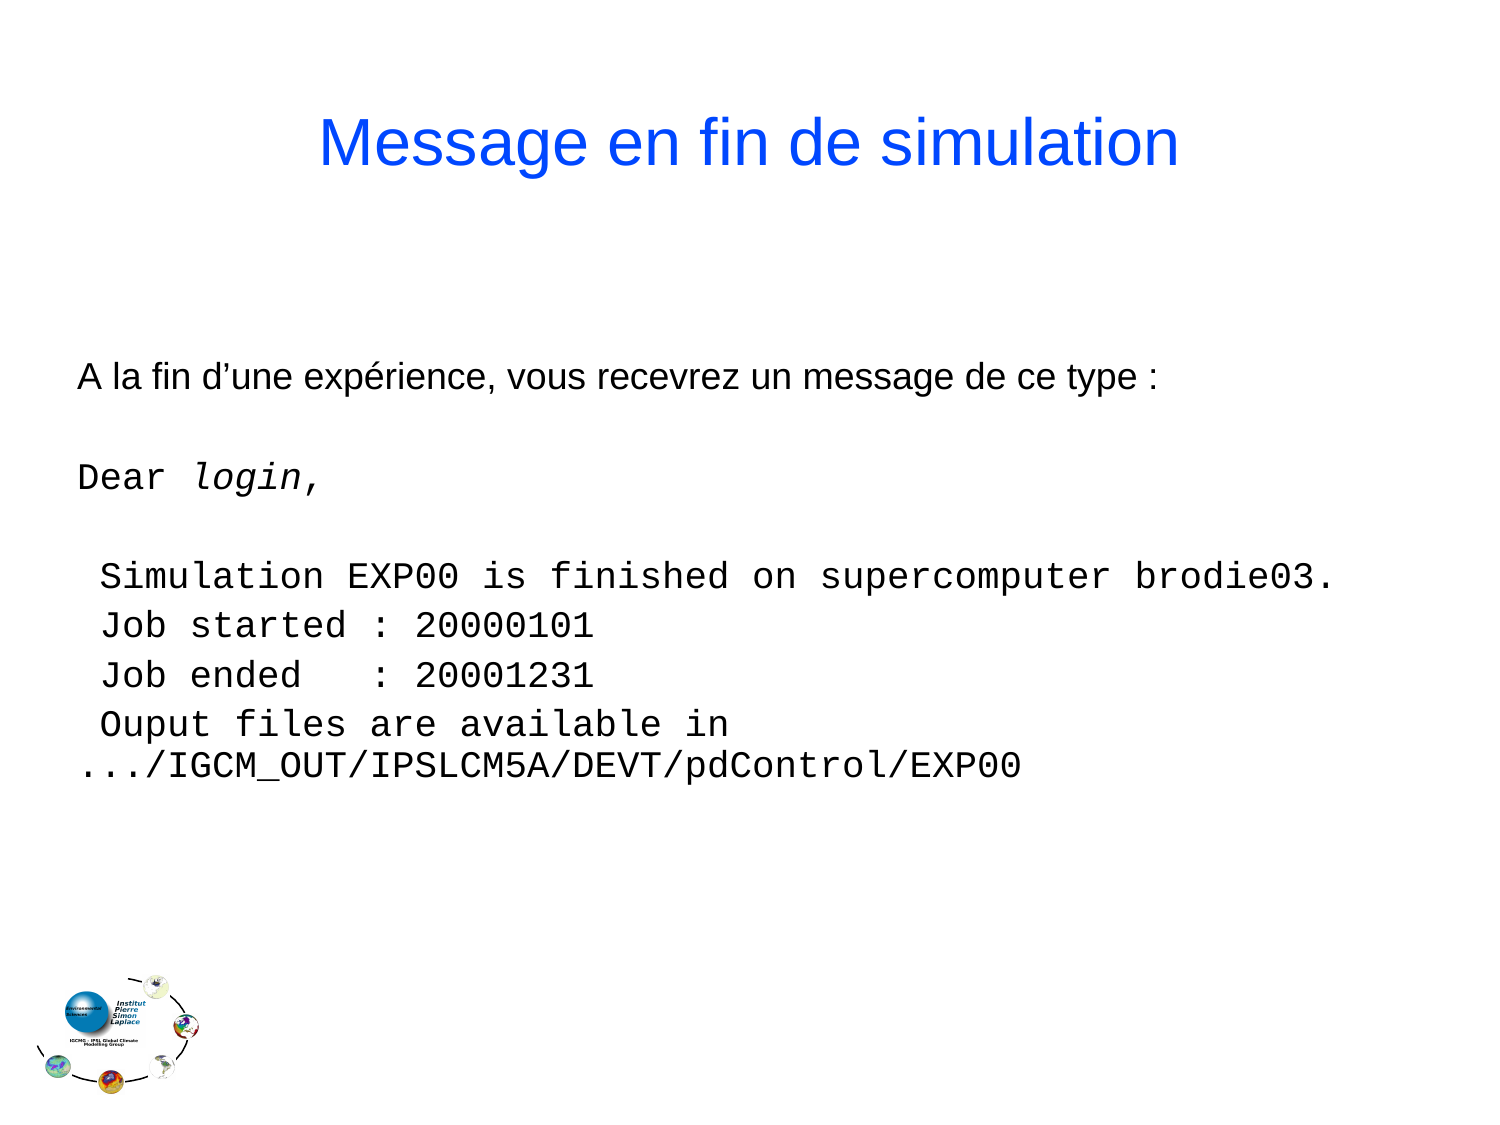

# Message en fin de simulation
A la fin d’une expérience, vous recevrez un message de ce type :
Dear login,
 Simulation EXP00 is finished on supercomputer brodie03.
 Job started : 20000101
 Job ended : 20001231
 Ouput files are available in .../IGCM_OUT/IPSLCM5A/DEVT/pdControl/EXP00